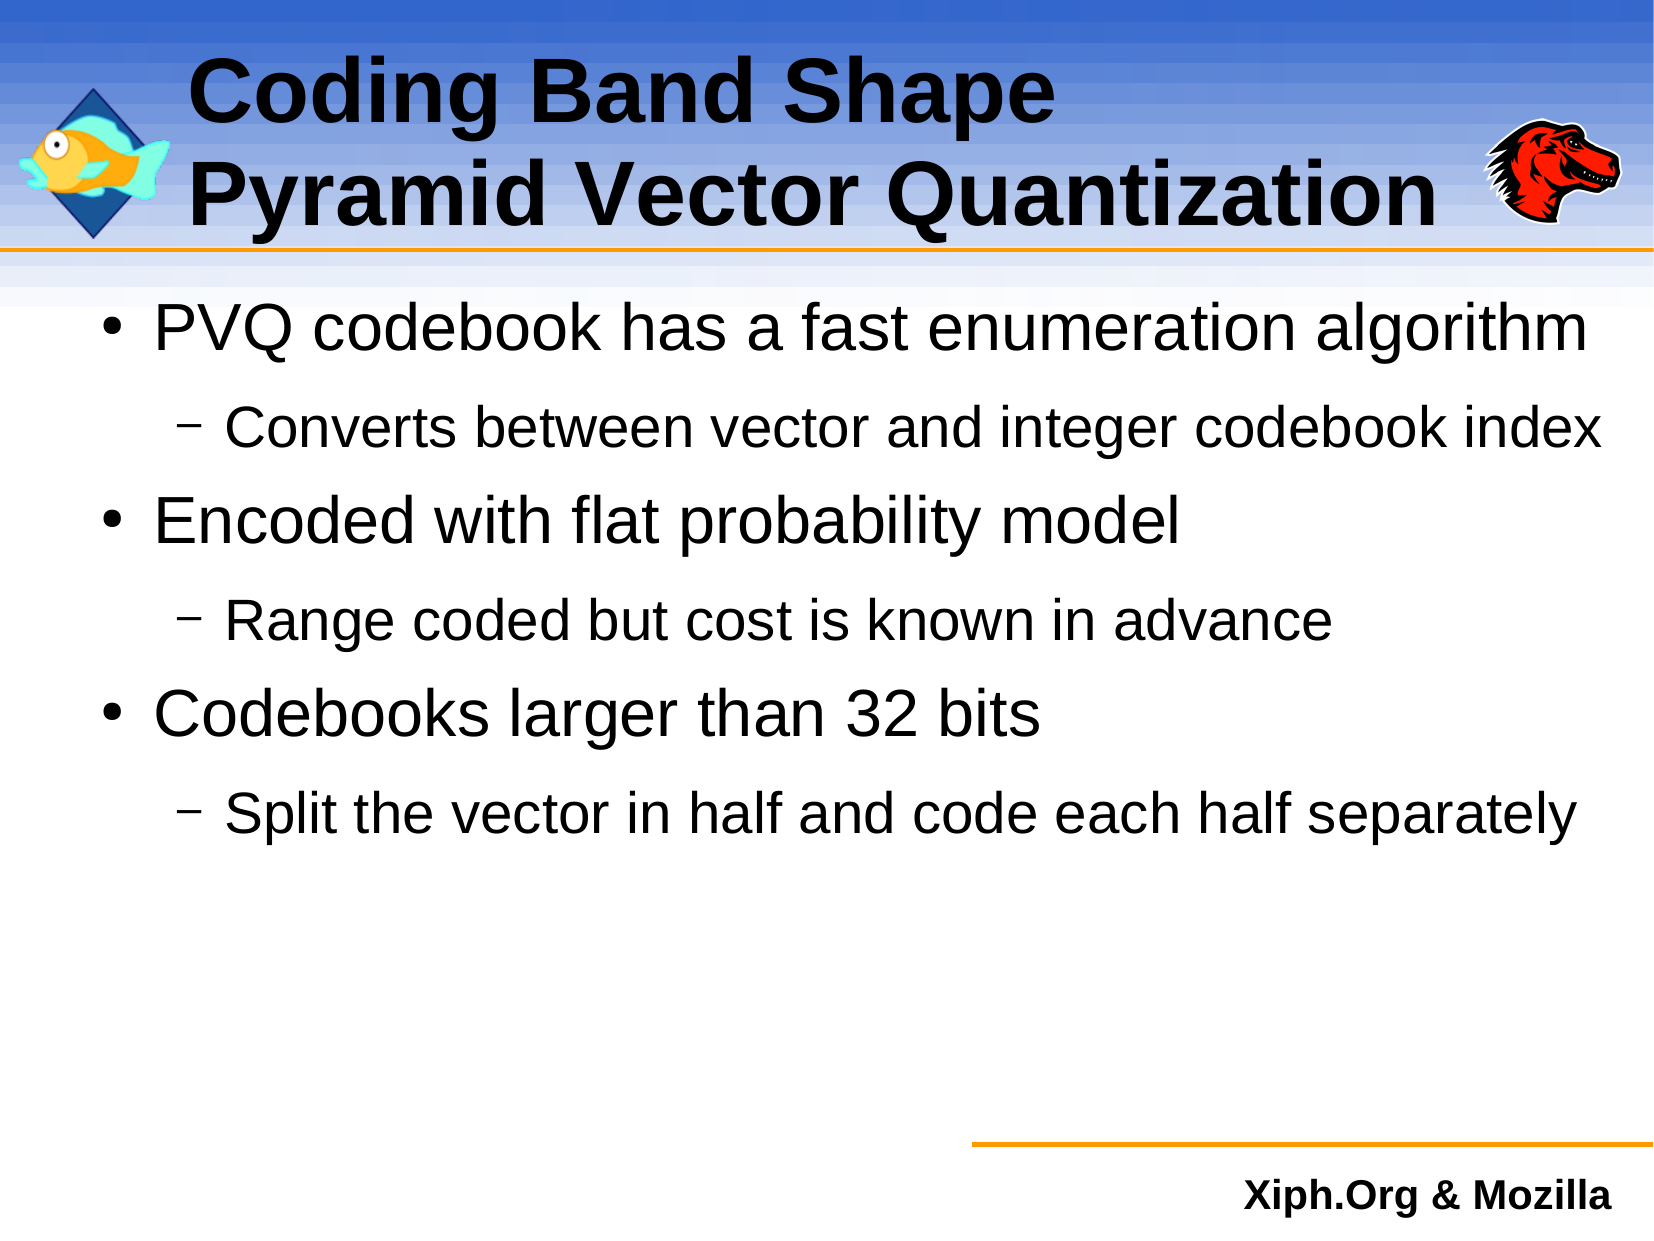

# Coding Band Shape Pyramid Vector Quantization
PVQ codebook has a fast enumeration algorithm
Converts between vector and integer codebook index
Encoded with flat probability model
Range coded but cost is known in advance
Codebooks larger than 32 bits
Split the vector in half and code each half separately